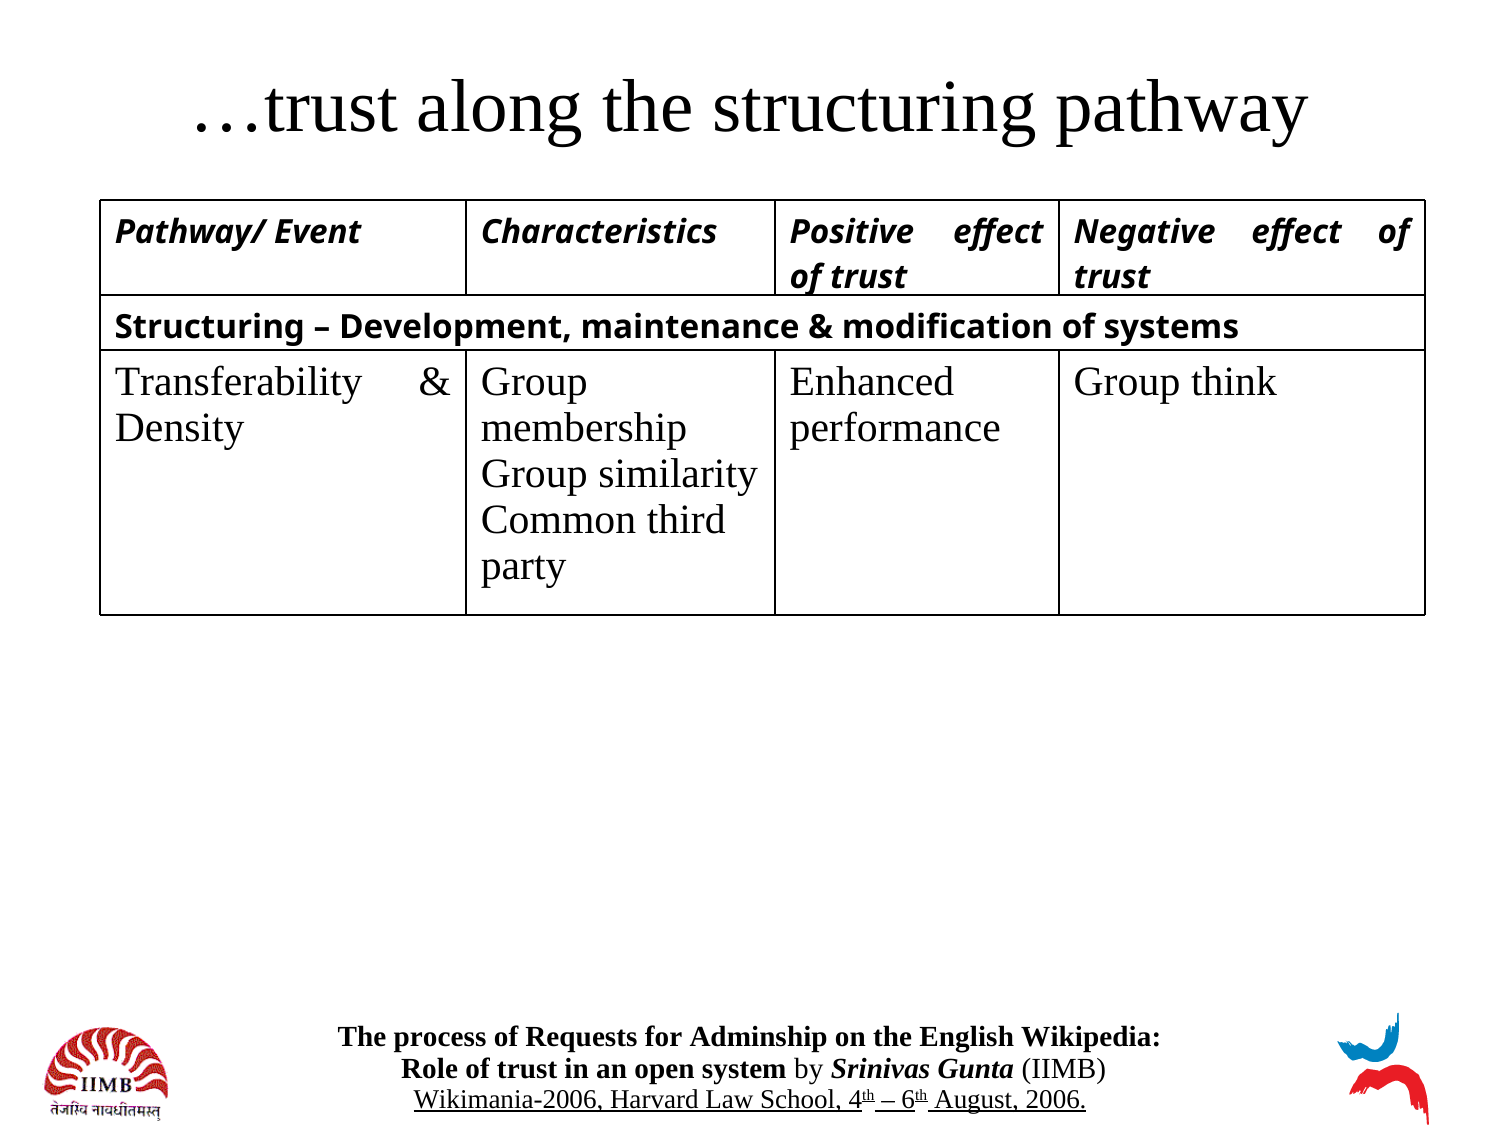

# …trust along the structuring pathway
Pathway/ Event
Characteristics
Positive effect of trust
Negative effect of trust
Structuring – Development, maintenance & modification of systems
Transferability & Density
Group membership
Group similarity
Common third party
Enhanced performance
Group think